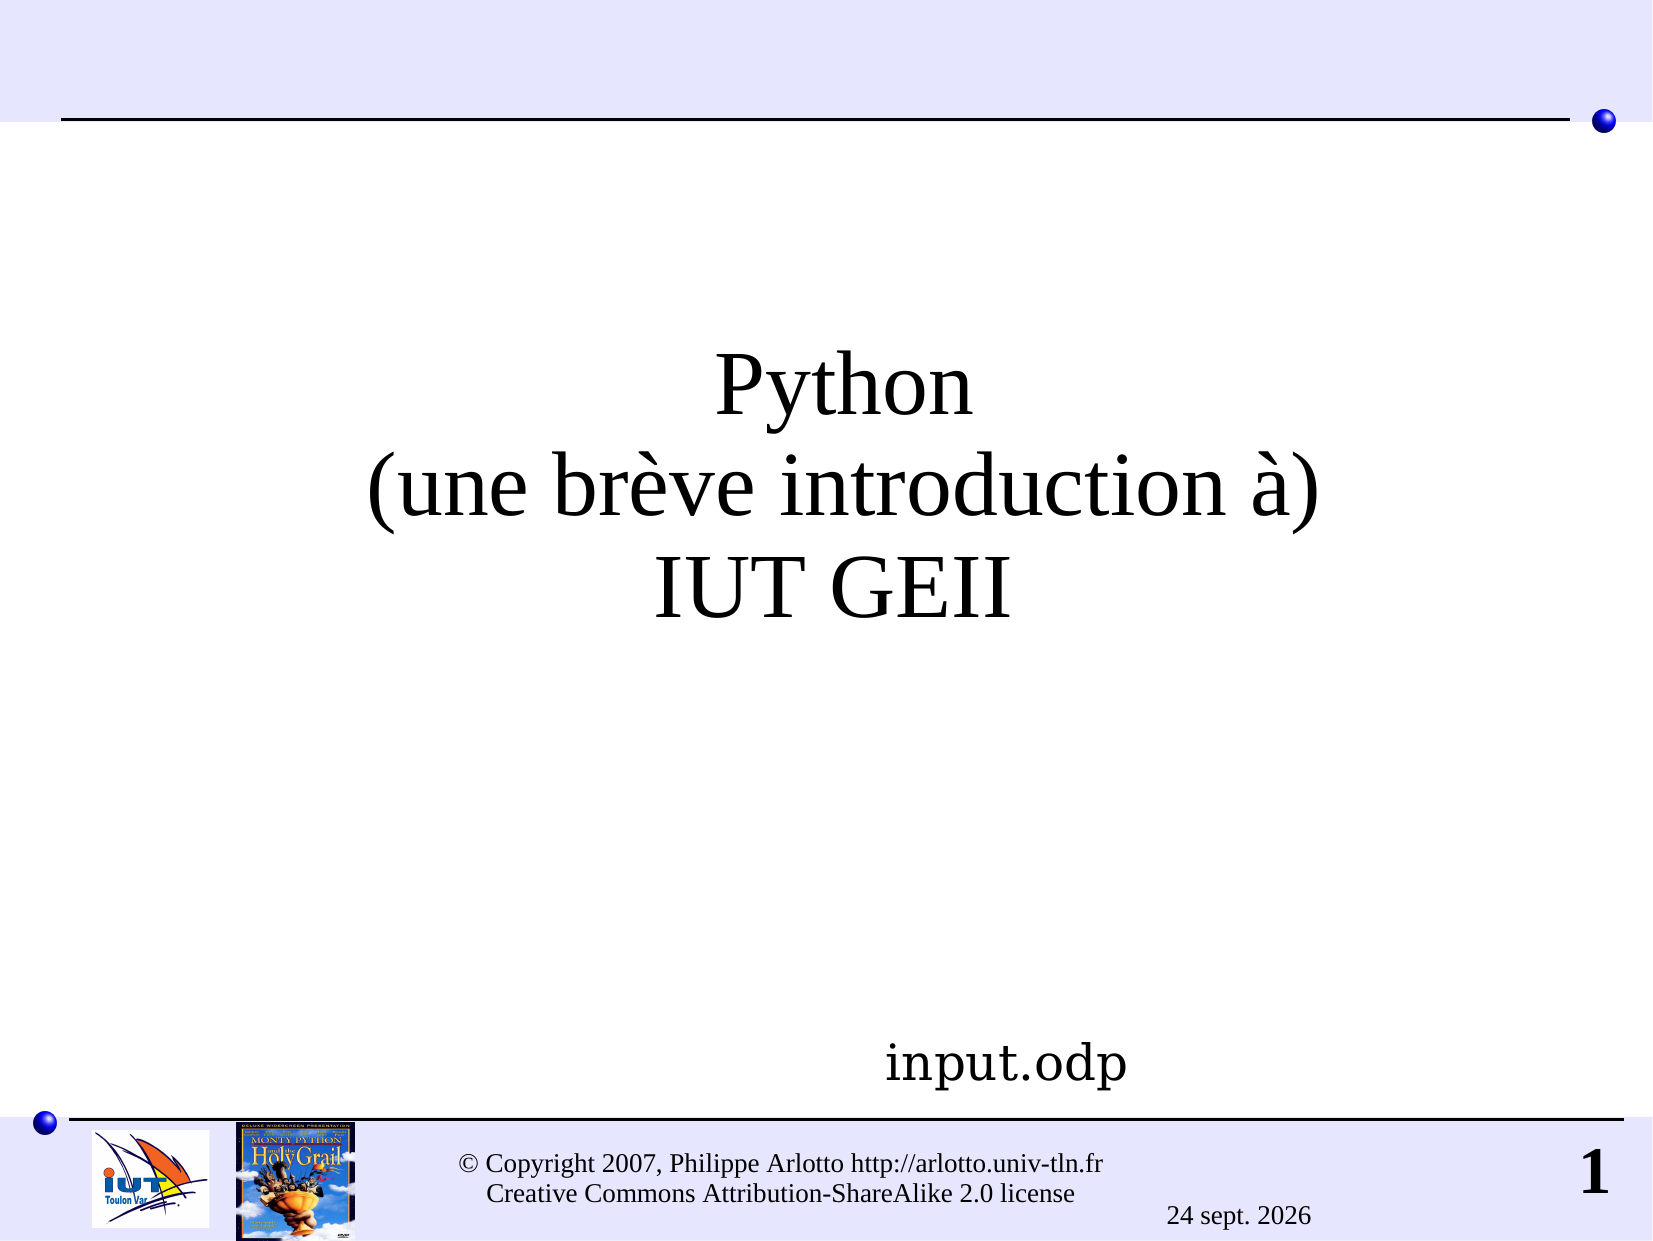

#
Python
(une brève introduction à)
IUT GEII
input.odp